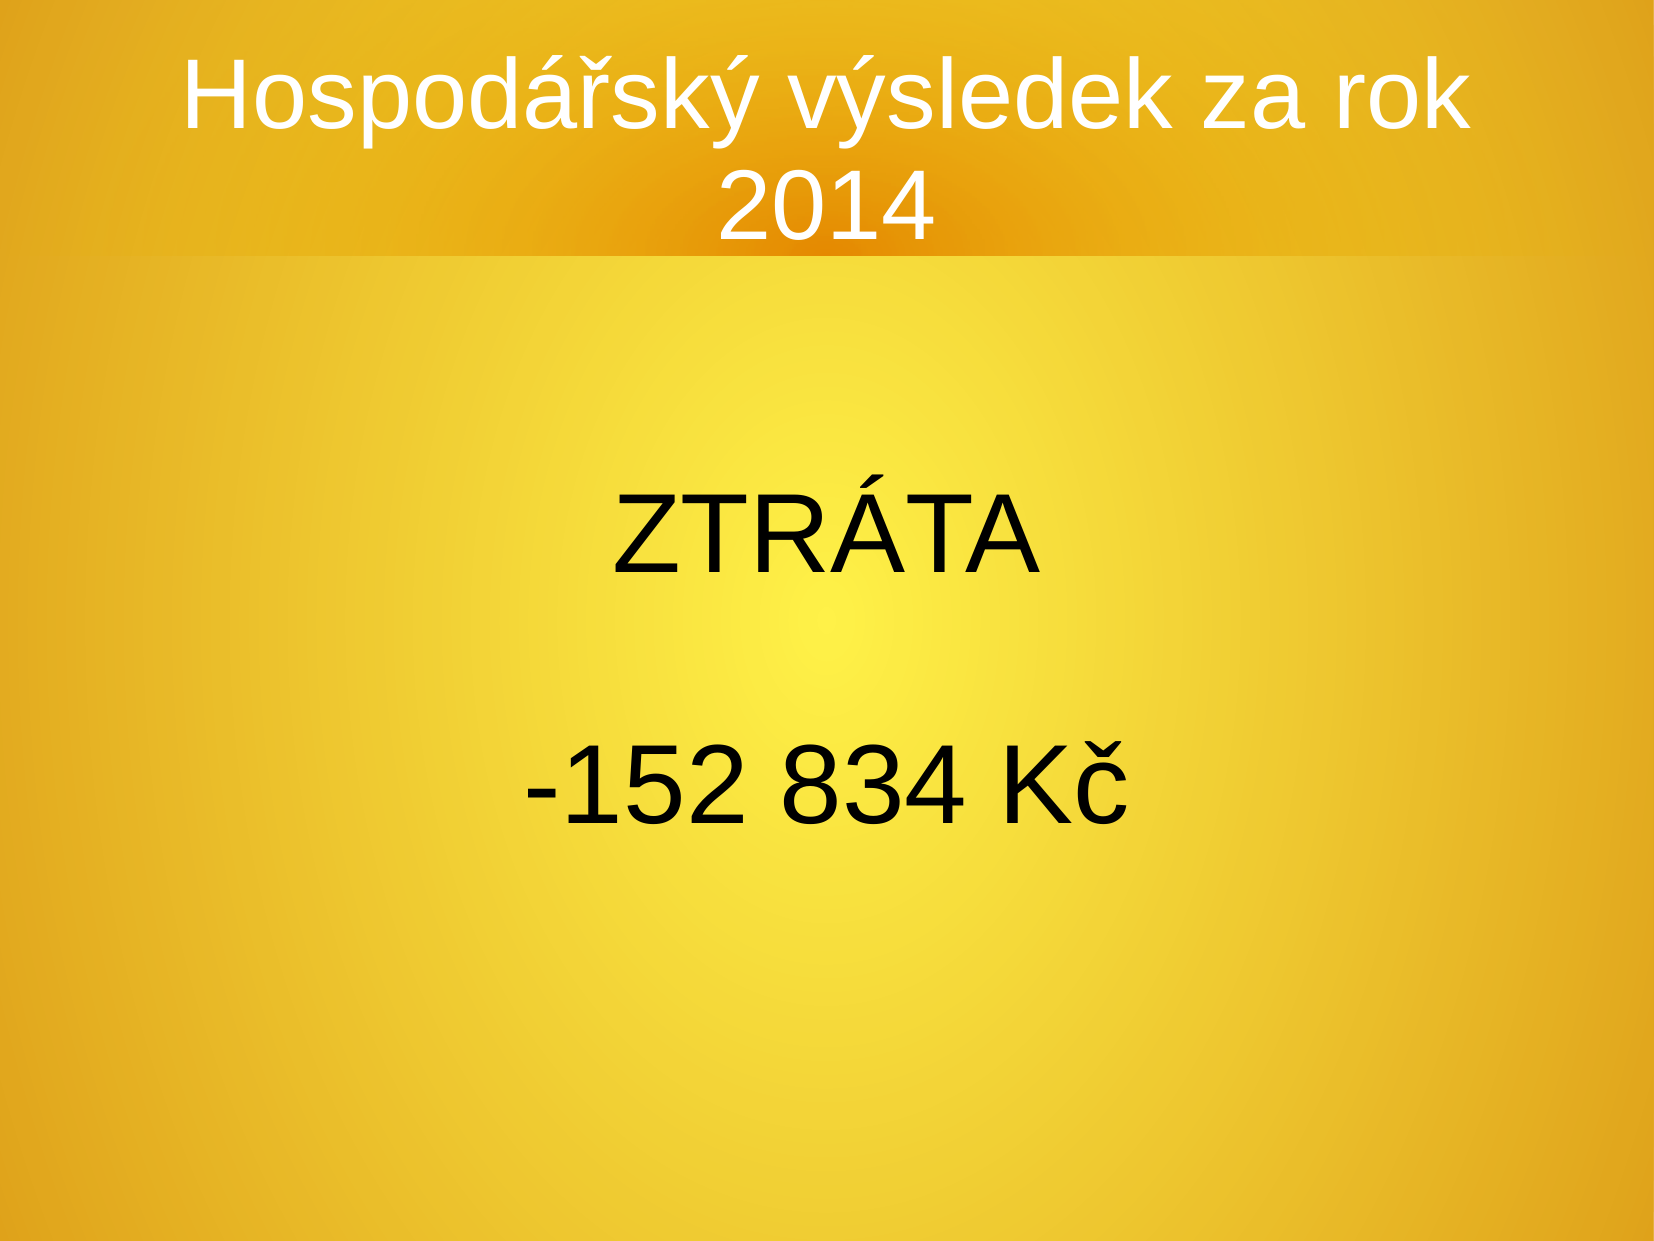

# Hospodářský výsledek za rok 2014
ZTRÁTA
-152 834 Kč